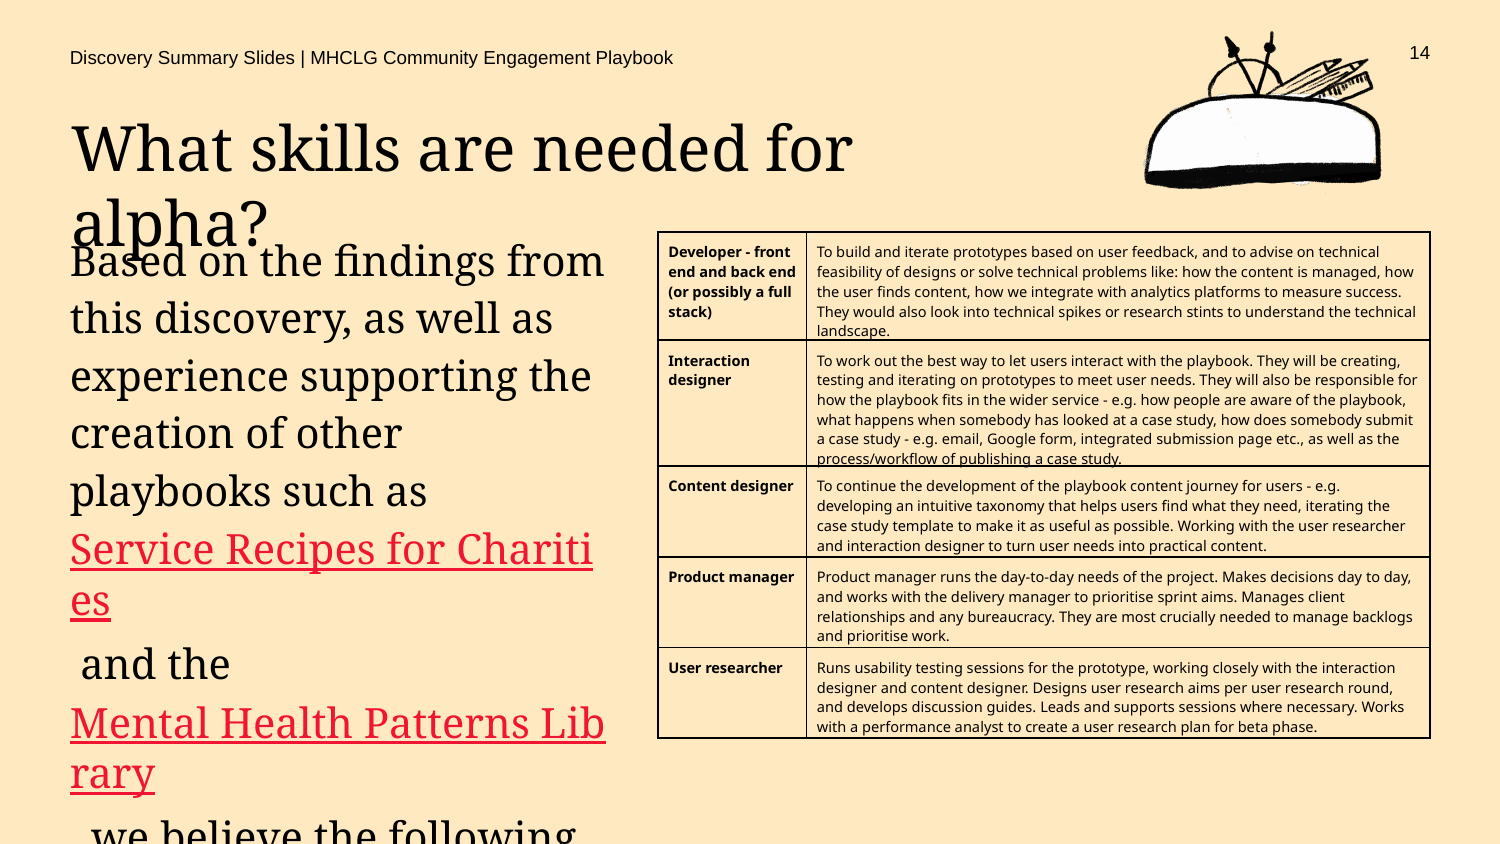

14
Discovery Summary Slides | MHCLG Community Engagement Playbook
What skills are needed for alpha?
Based on the findings from this discovery, as well as experience supporting the creation of other playbooks such as Service Recipes for Charities and the Mental Health Patterns Library, we believe the following skills will be needed for alpha:
| Developer - front end and back end (or possibly a full stack) | To build and iterate prototypes based on user feedback, and to advise on technical feasibility of designs or solve technical problems like: how the content is managed, how the user finds content, how we integrate with analytics platforms to measure success. They would also look into technical spikes or research stints to understand the technical landscape. |
| --- | --- |
| Interaction designer | To work out the best way to let users interact with the playbook. They will be creating, testing and iterating on prototypes to meet user needs. They will also be responsible for how the playbook fits in the wider service - e.g. how people are aware of the playbook, what happens when somebody has looked at a case study, how does somebody submit a case study - e.g. email, Google form, integrated submission page etc., as well as the process/workflow of publishing a case study. |
| Content designer | To continue the development of the playbook content journey for users - e.g. developing an intuitive taxonomy that helps users find what they need, iterating the case study template to make it as useful as possible. Working with the user researcher and interaction designer to turn user needs into practical content. |
| Product manager | Product manager runs the day-to-day needs of the project. Makes decisions day to day, and works with the delivery manager to prioritise sprint aims. Manages client relationships and any bureaucracy. They are most crucially needed to manage backlogs and prioritise work. |
| User researcher | Runs usability testing sessions for the prototype, working closely with the interaction designer and content designer. Designs user research aims per user research round, and develops discussion guides. Leads and supports sessions where necessary. Works with a performance analyst to create a user research plan for beta phase. |